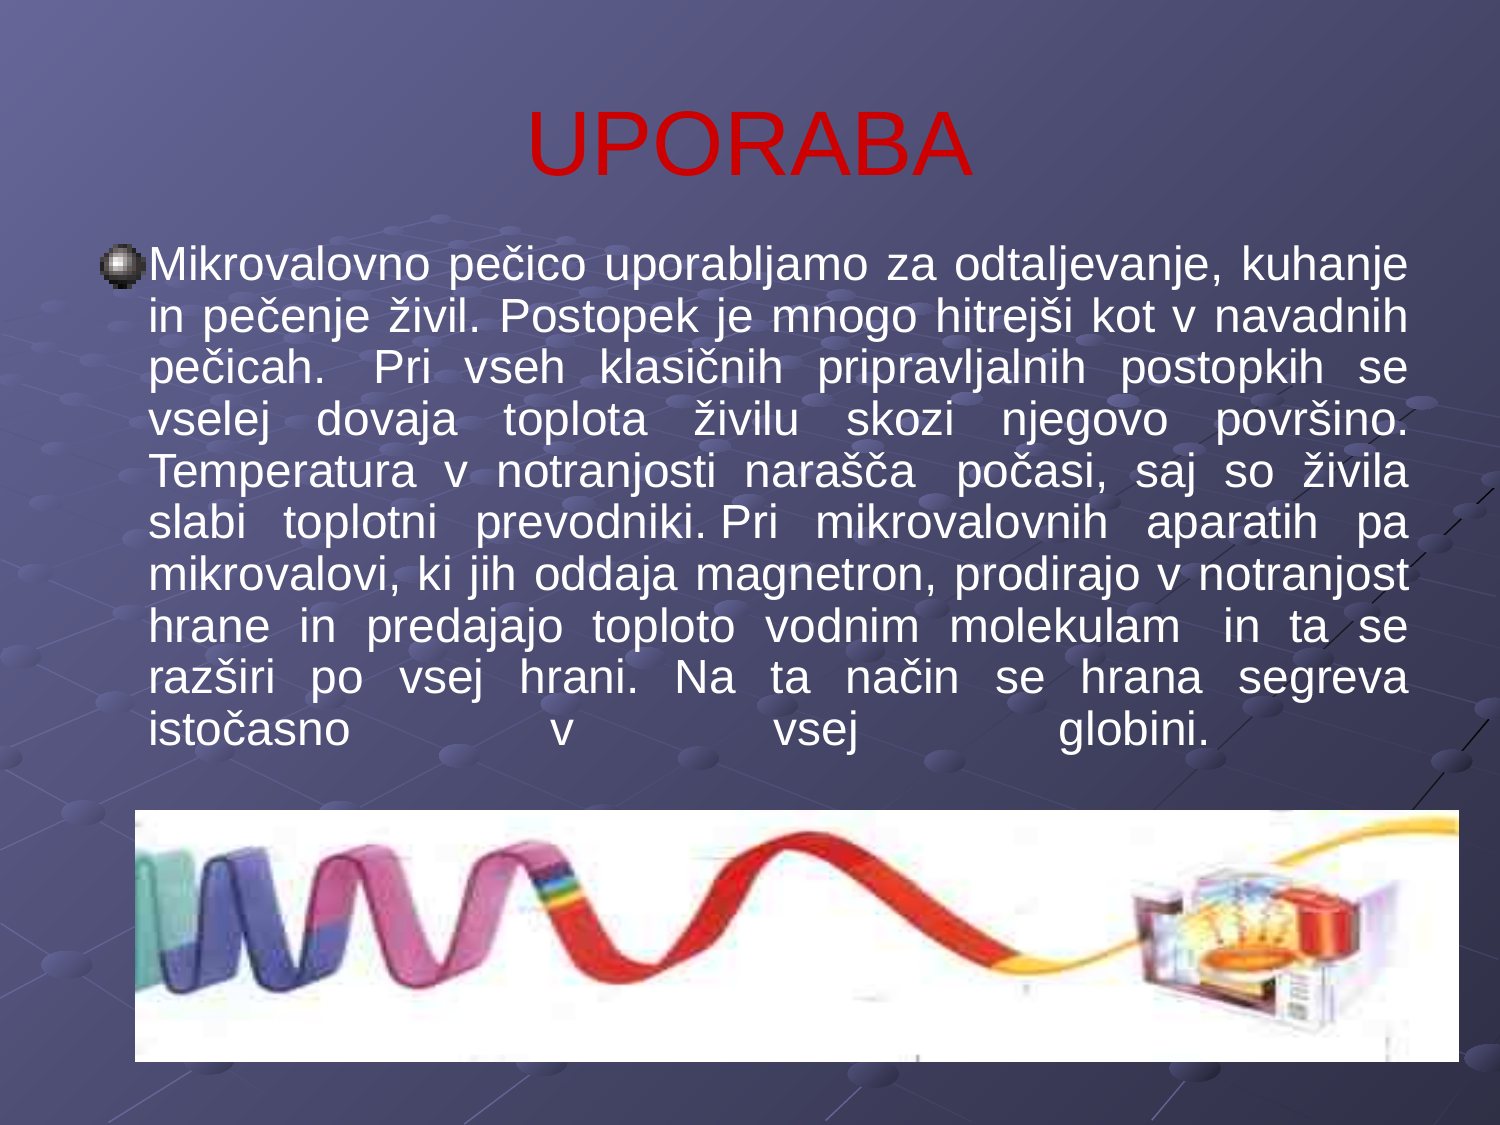

# UPORABA
Mikrovalovno pečico uporabljamo za odtaljevanje, kuhanje in pečenje živil. Postopek je mnogo hitrejši kot v navadnih pečicah.  Pri vseh klasičnih pripravljalnih postopkih se vselej dovaja toplota živilu skozi njegovo površino. Temperatura v notranjosti narašča  počasi, saj so živila slabi toplotni prevodniki. Pri mikrovalovnih aparatih pa mikrovalovi, ki jih oddaja magnetron, prodirajo v notranjost hrane in predajajo toploto vodnim molekulam  in ta se razširi po vsej hrani. Na ta način se hrana segreva istočasno v vsej globini.